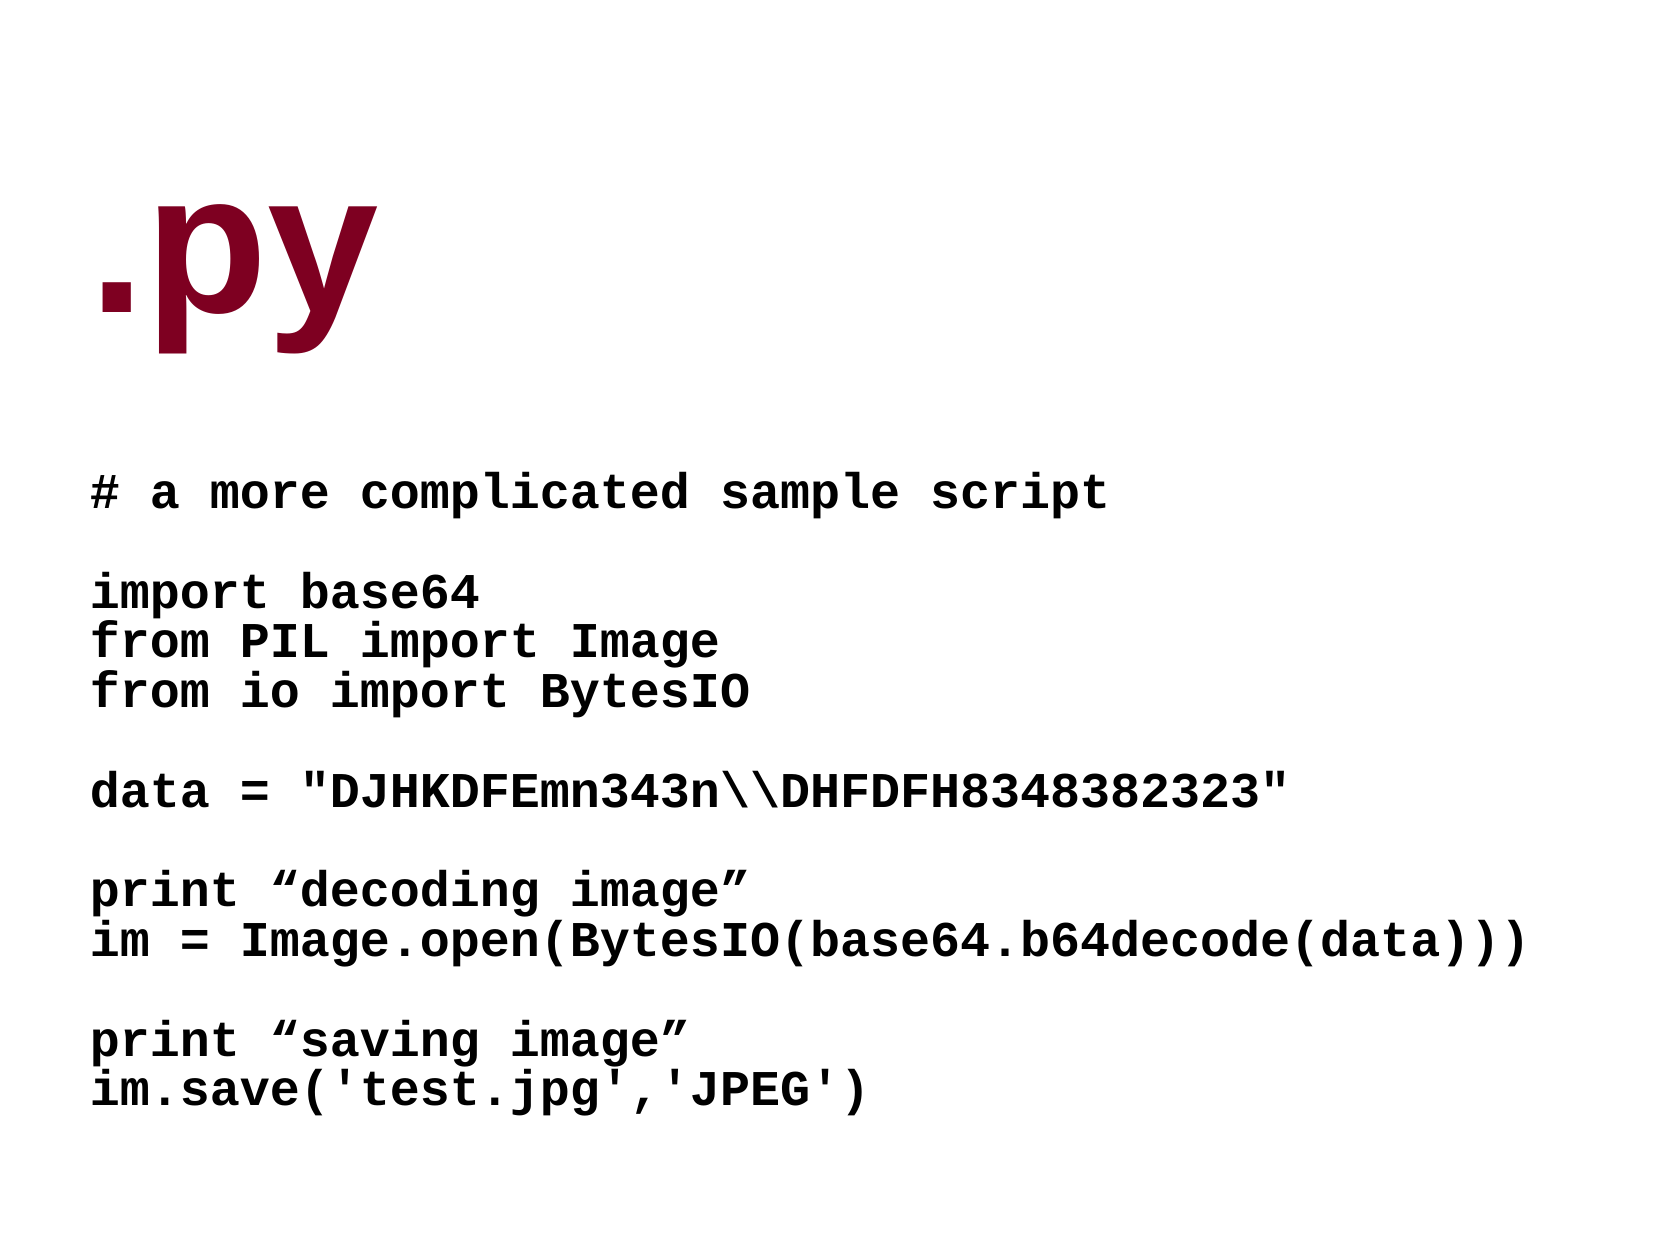

.py
# a more complicated sample script
import base64
from PIL import Image
from io import BytesIO
data = "DJHKDFEmn343n\\DHFDFH8348382323"
print “decoding image”
im = Image.open(BytesIO(base64.b64decode(data)))
print “saving image”
im.save('test.jpg','JPEG')